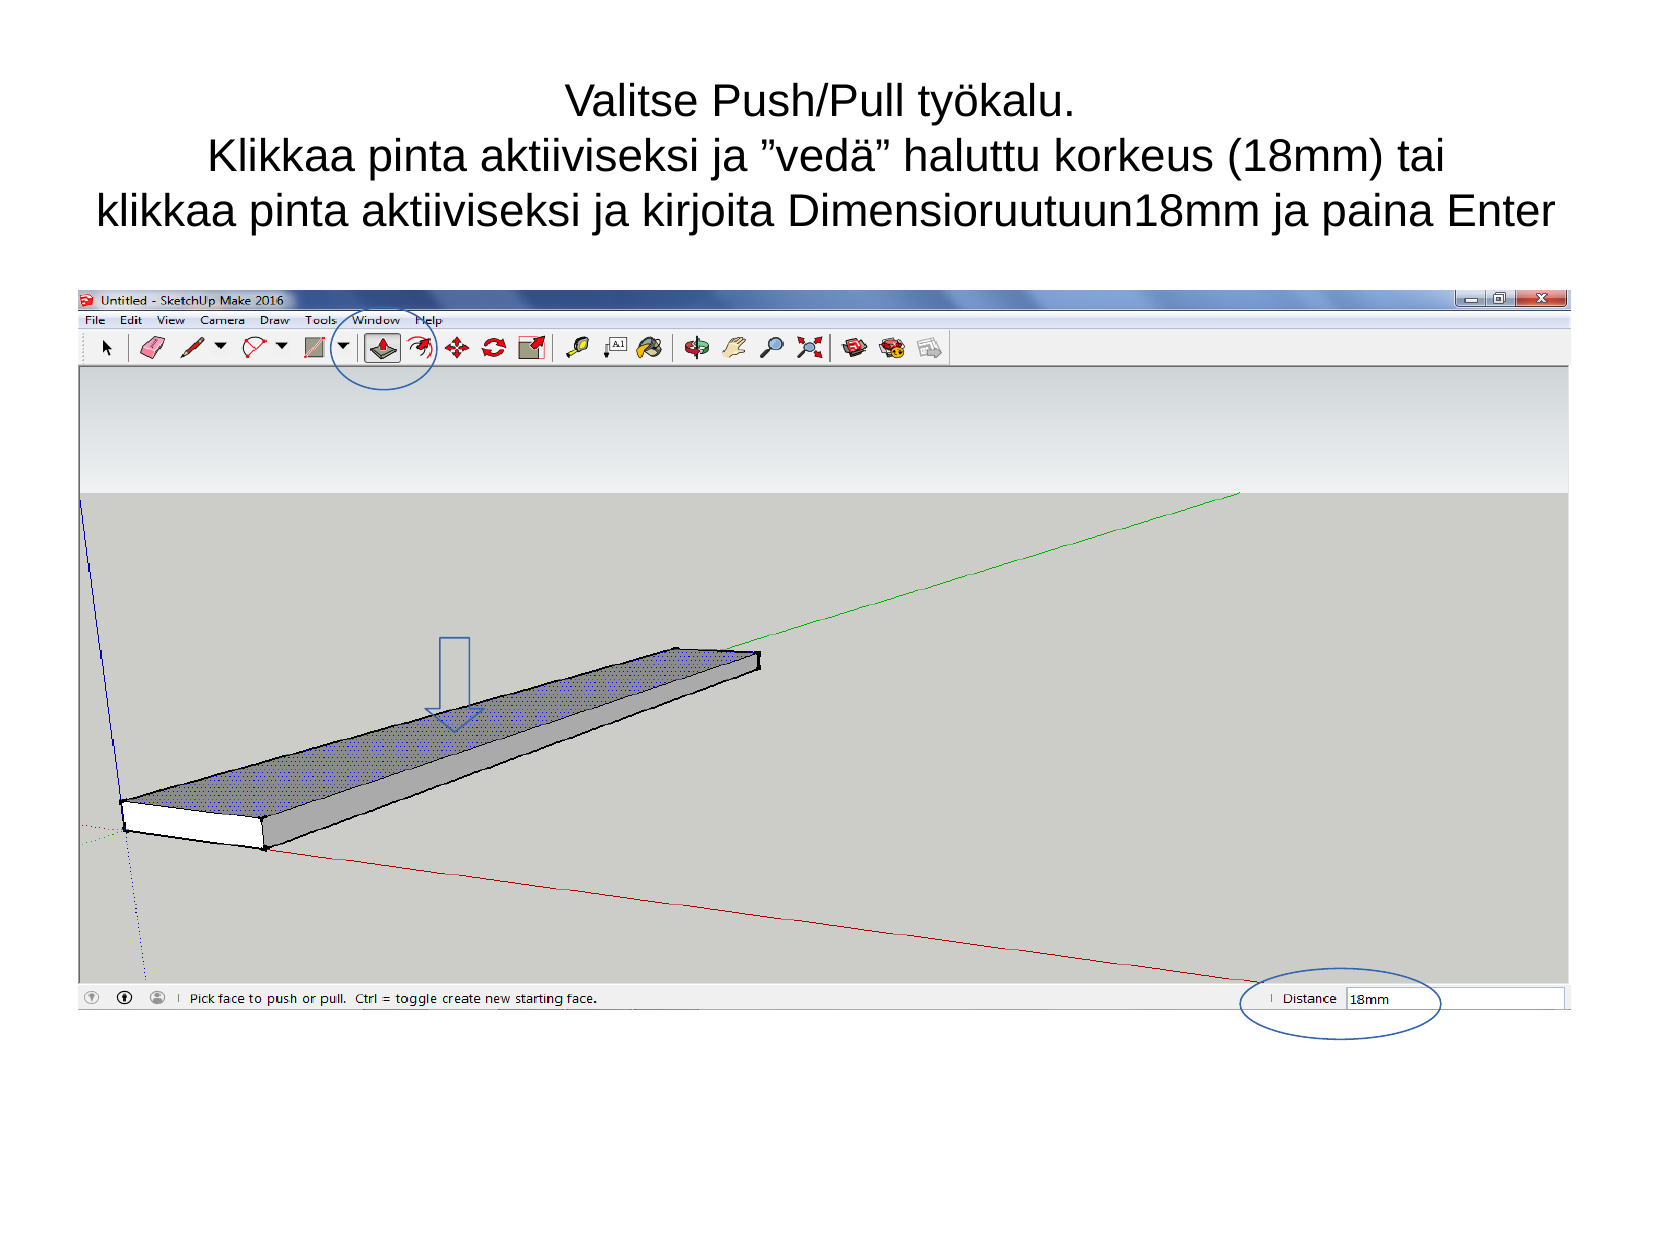

Valitse Push/Pull työkalu.
Klikkaa pinta aktiiviseksi ja ”vedä” haluttu korkeus (18mm) tai
klikkaa pinta aktiiviseksi ja kirjoita Dimensioruutuun18mm ja paina Enter